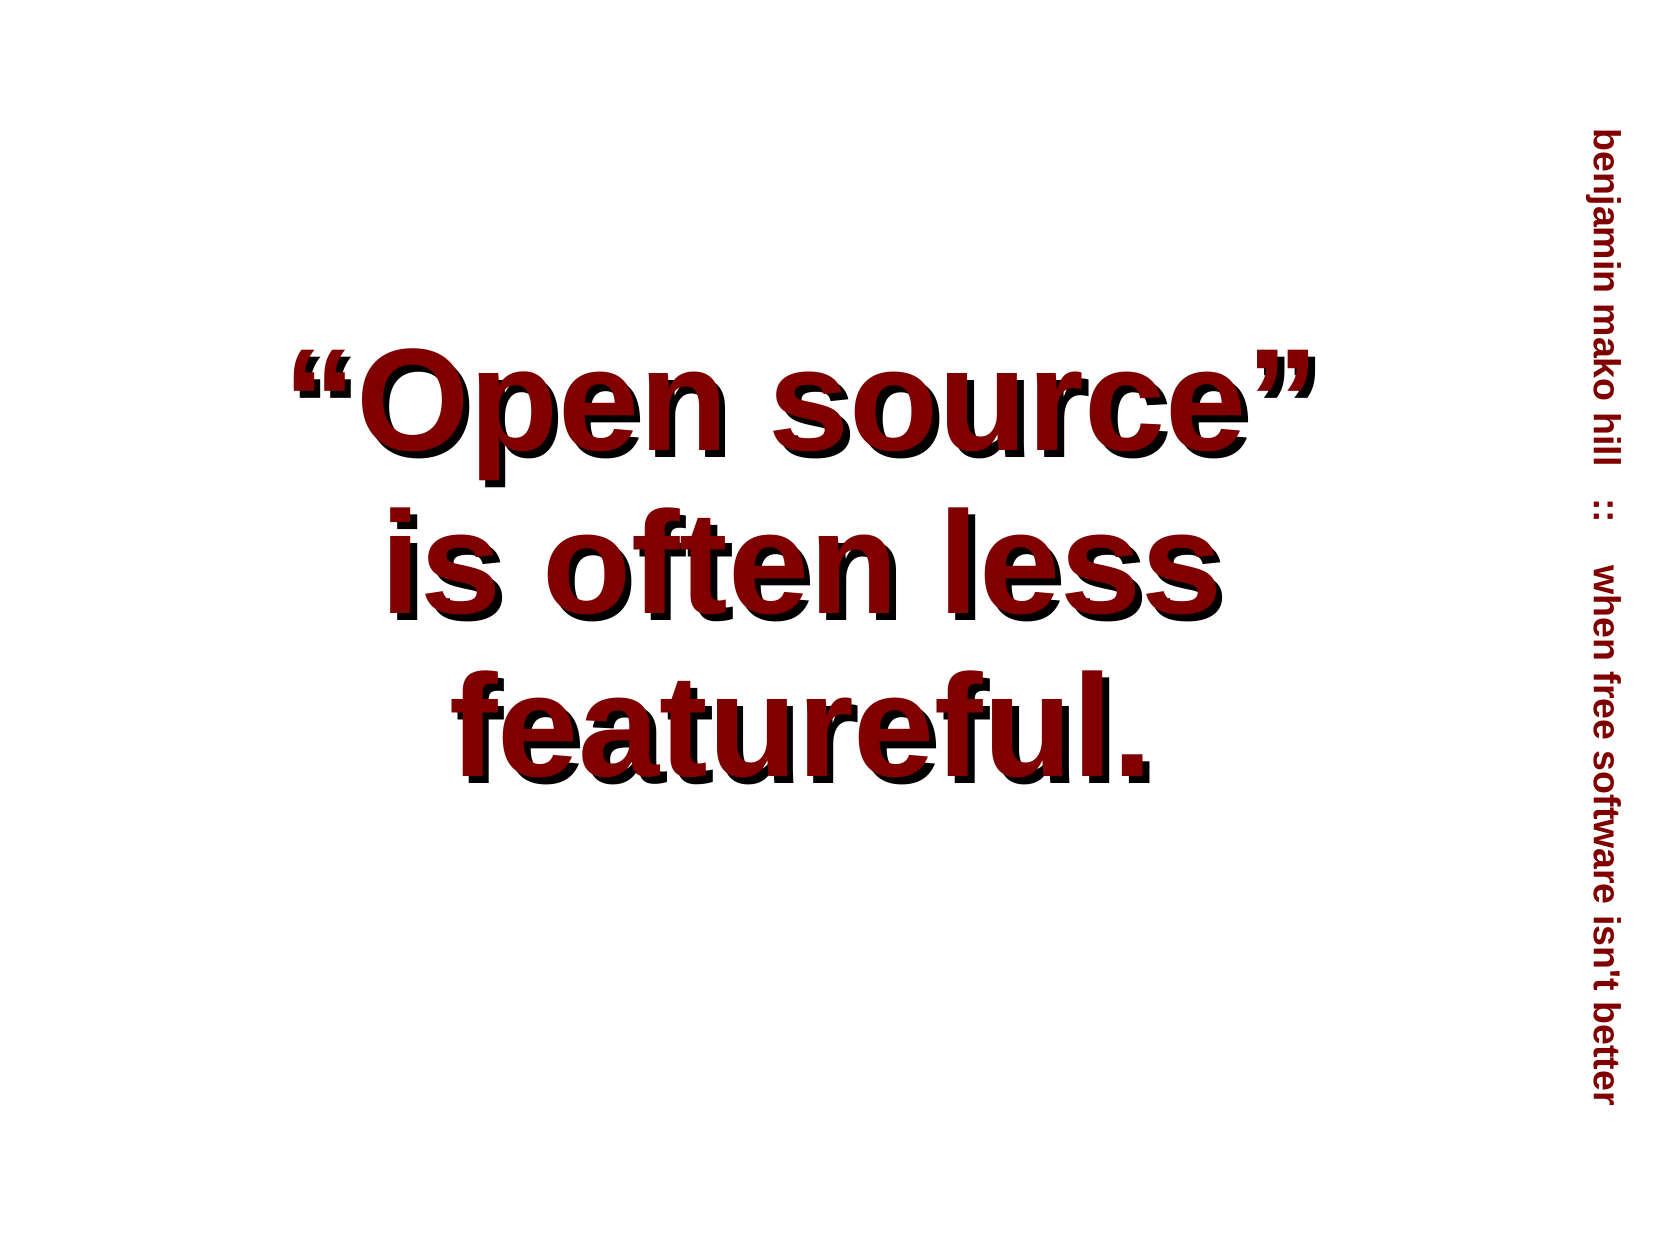

# “Open source”
is often less featureful.